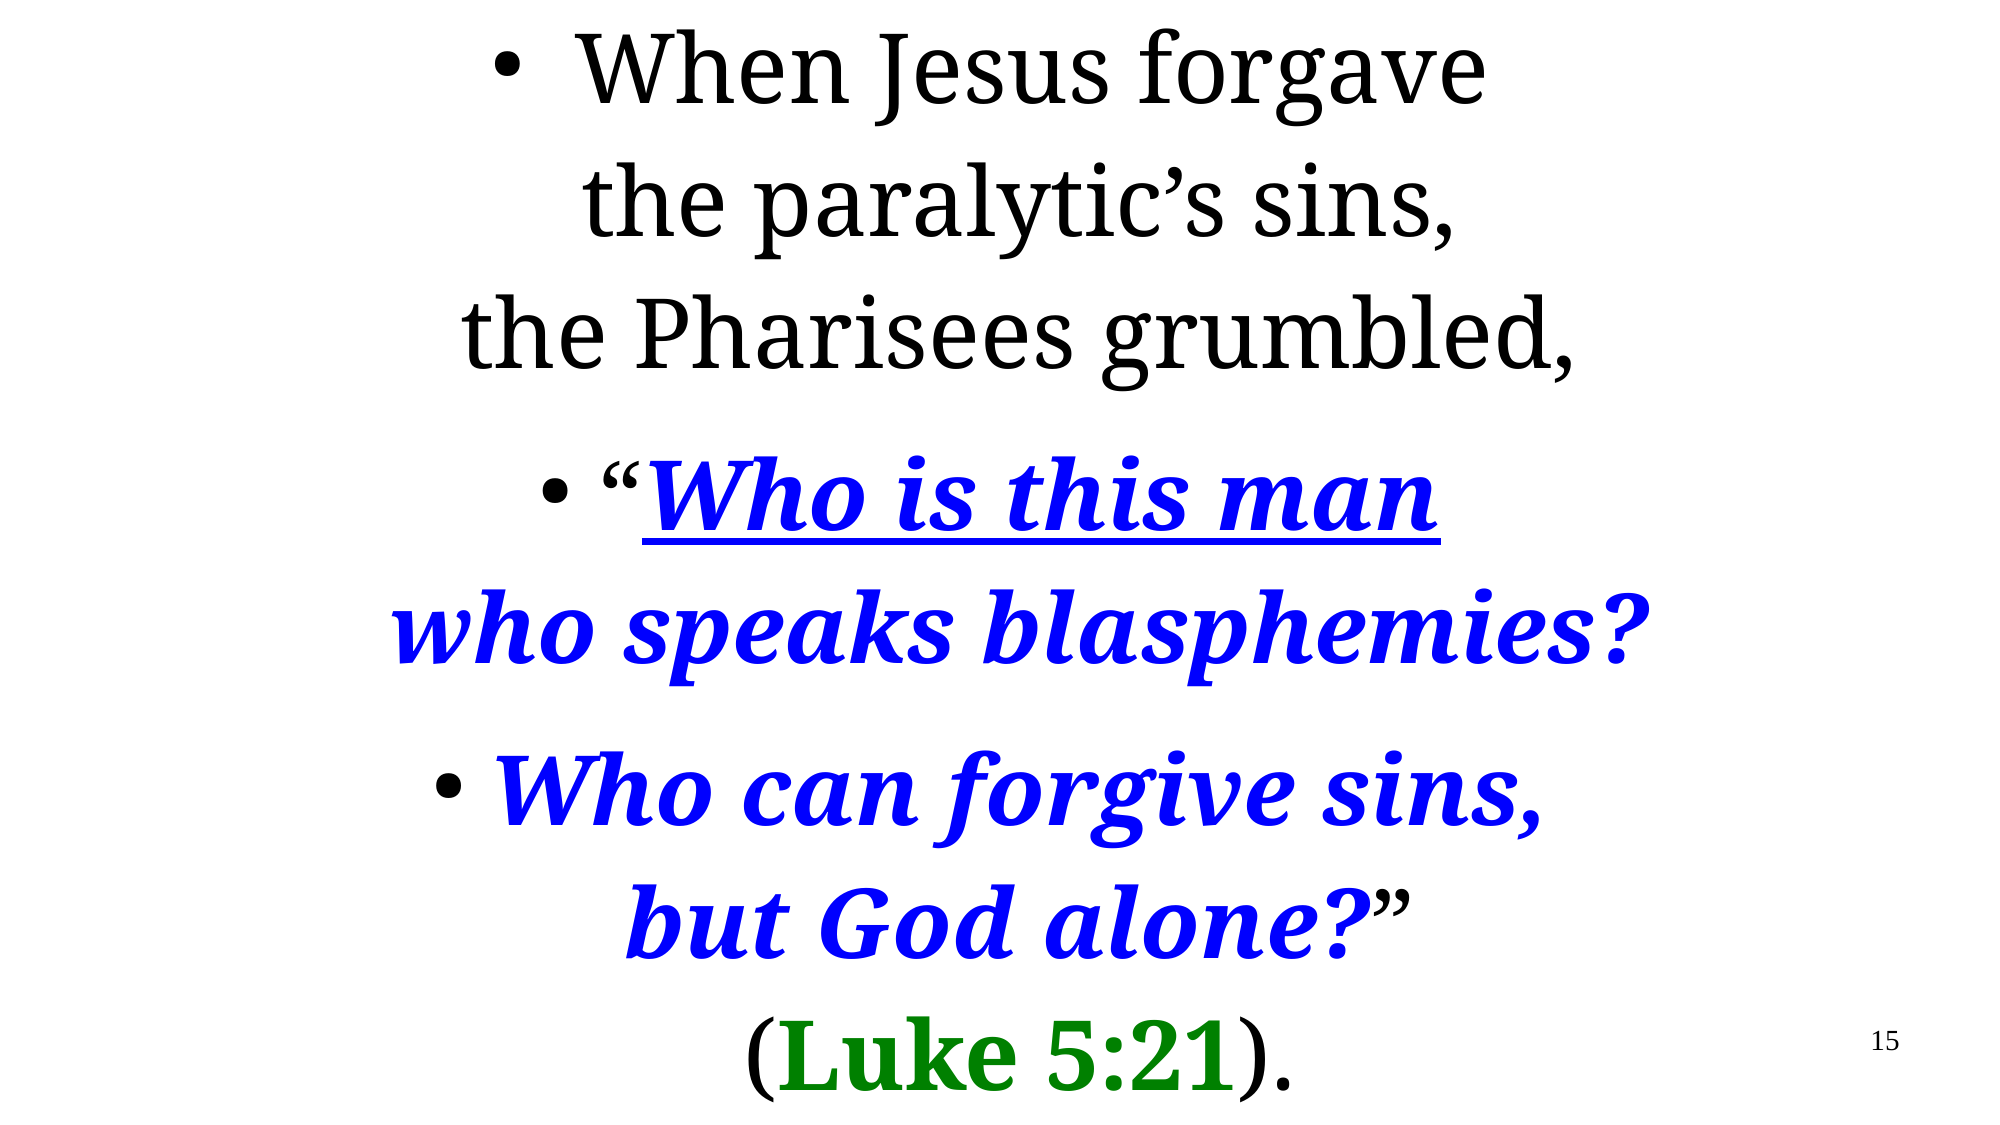

# When Jesus forgave the paralytic’s sins, the Pharisees grumbled,
“Who is this man
who speaks blasphemies?
Who can forgive sins,
but God alone?”
(Luke 5:21).
15